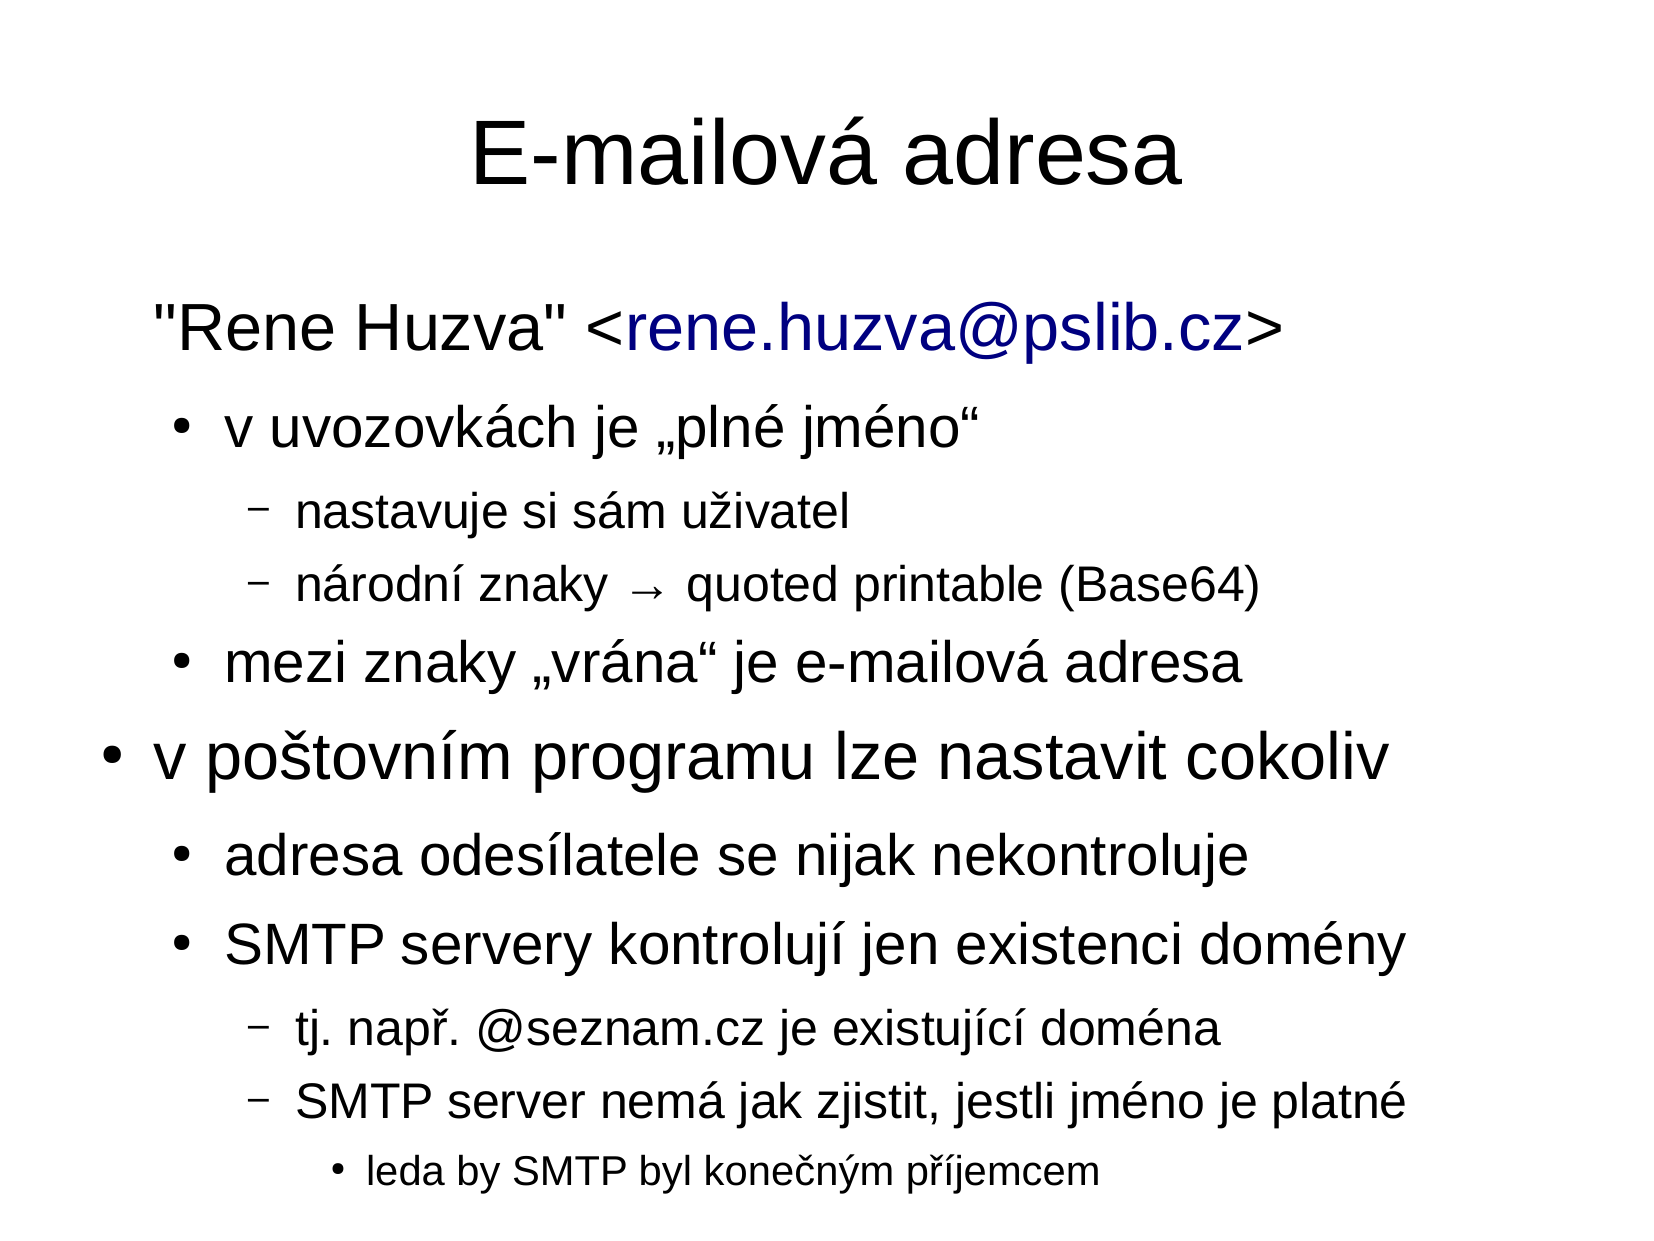

# E-mailová adresa
"Rene Huzva" <rene.huzva@pslib.cz>
v uvozovkách je „plné jméno“
nastavuje si sám uživatel
národní znaky → quoted printable (Base64)
mezi znaky „vrána“ je e-mailová adresa
v poštovním programu lze nastavit cokoliv
adresa odesílatele se nijak nekontroluje
SMTP servery kontrolují jen existenci domény
tj. např. @seznam.cz je existující doména
SMTP server nemá jak zjistit, jestli jméno je platné
leda by SMTP byl konečným příjemcem